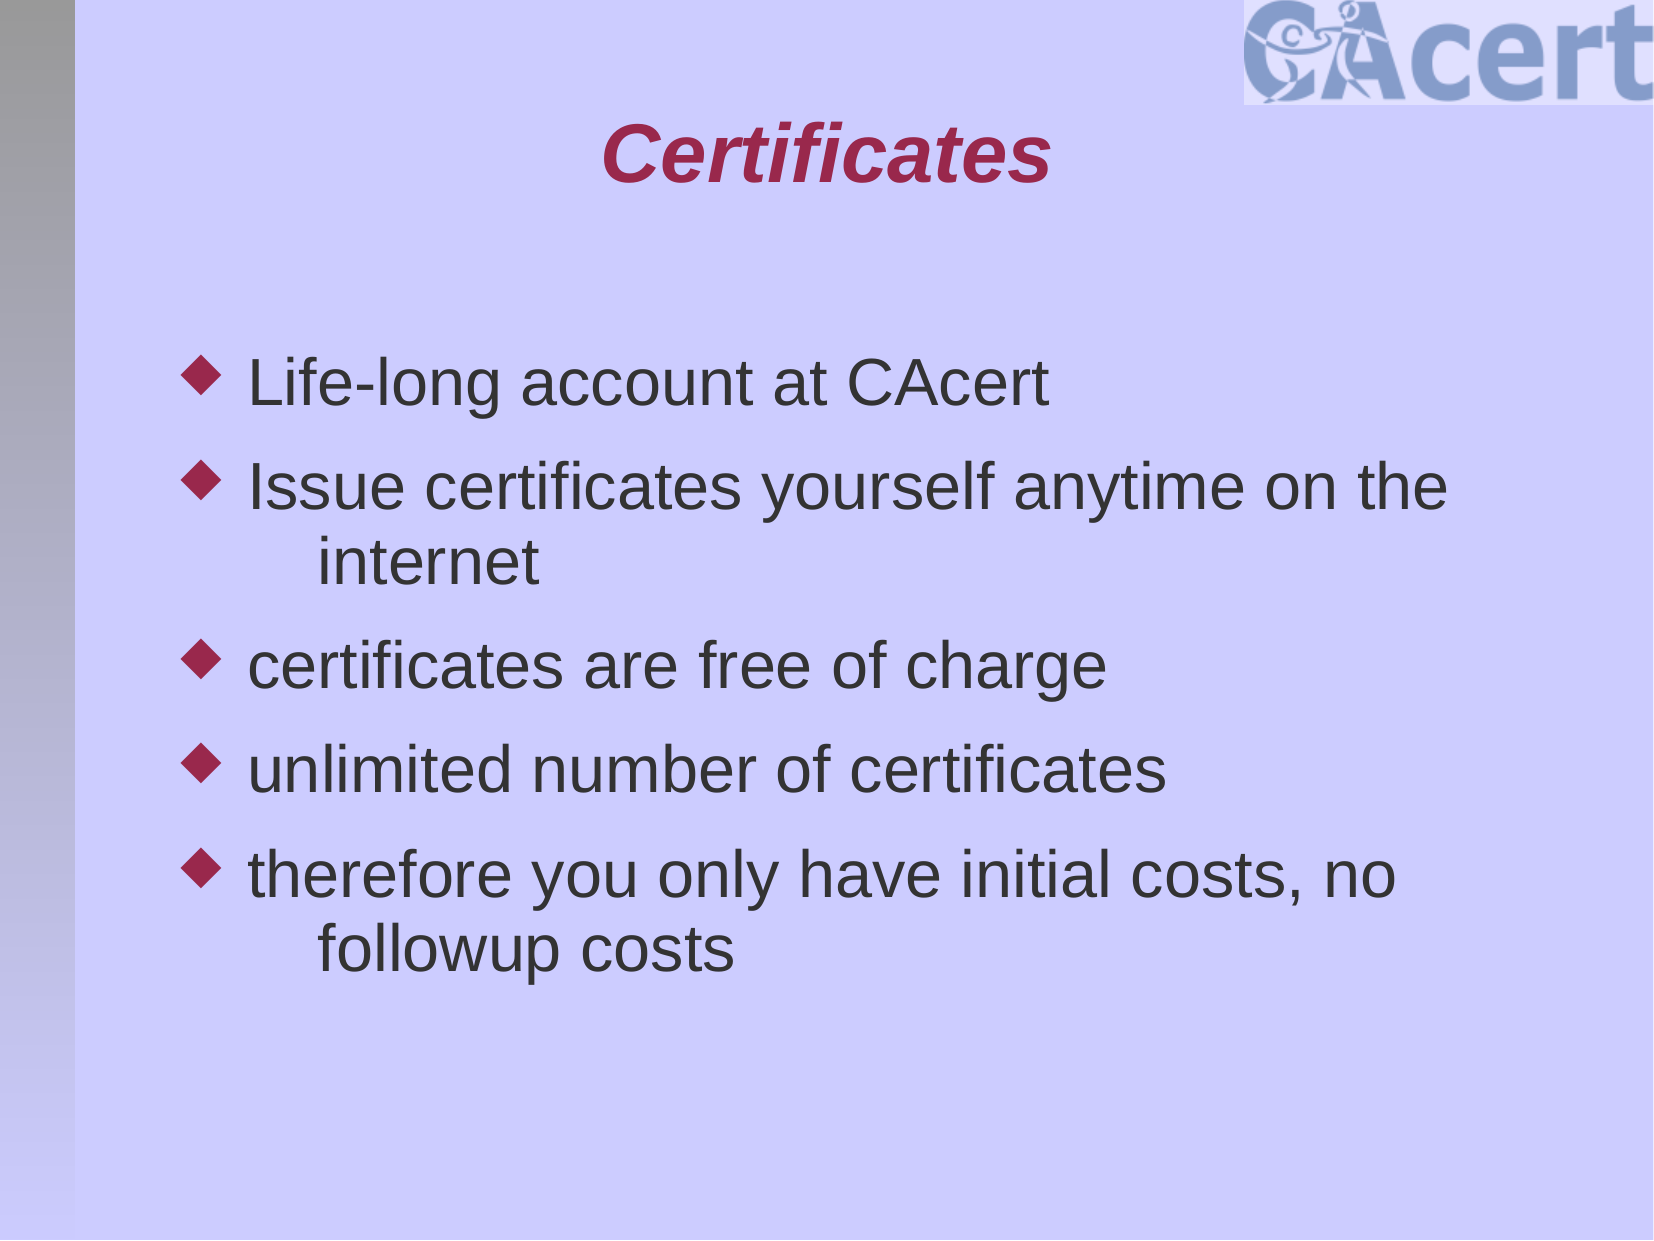

# Certificates
Life-long account at CAcert
Issue certificates yourself anytime on the internet
certificates are free of charge
unlimited number of certificates
therefore you only have initial costs, no followup costs